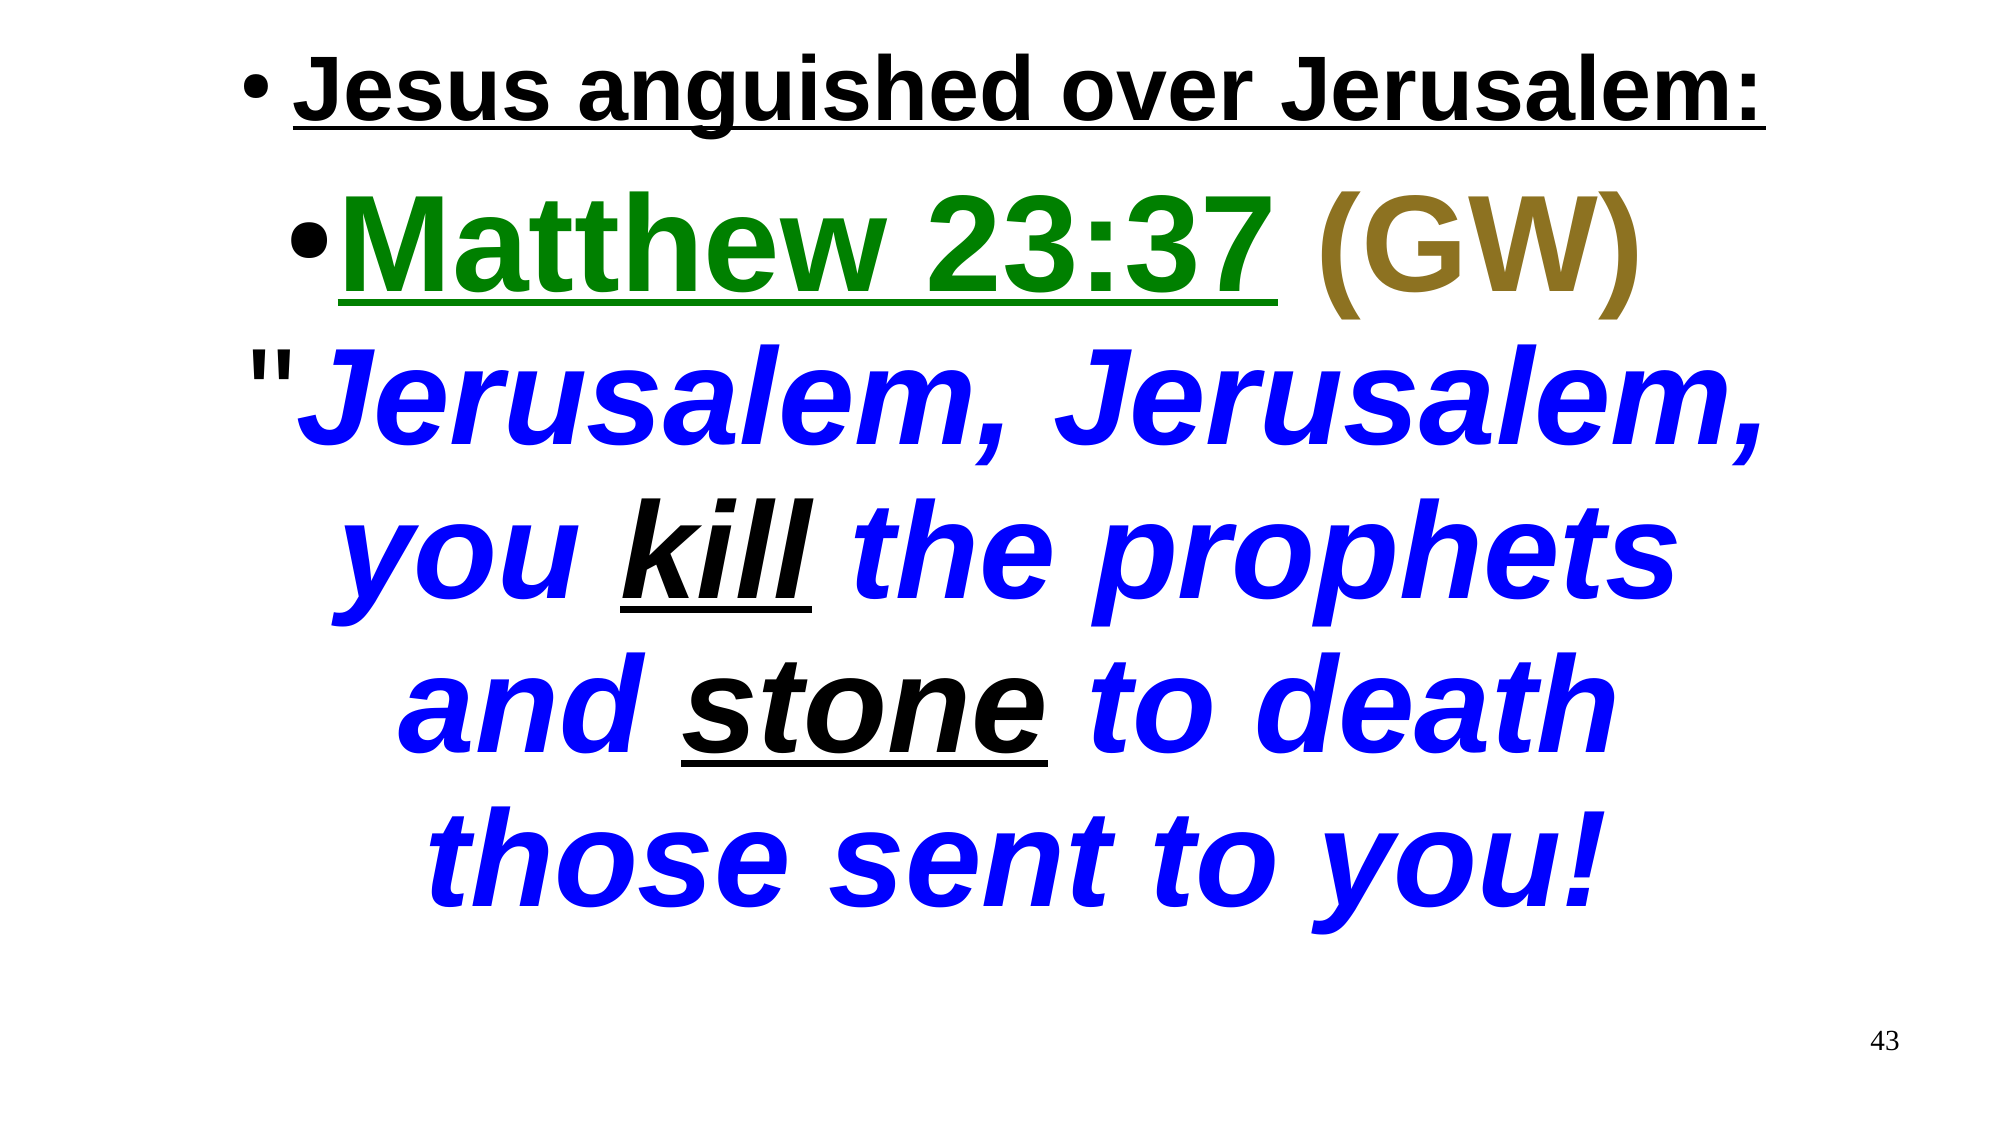

# Jesus anguished over Jerusalem:
Matthew 23:37 (GW) 
"Jerusalem, Jerusalem,
you kill the prophets
and stone to death
those sent to you!
43